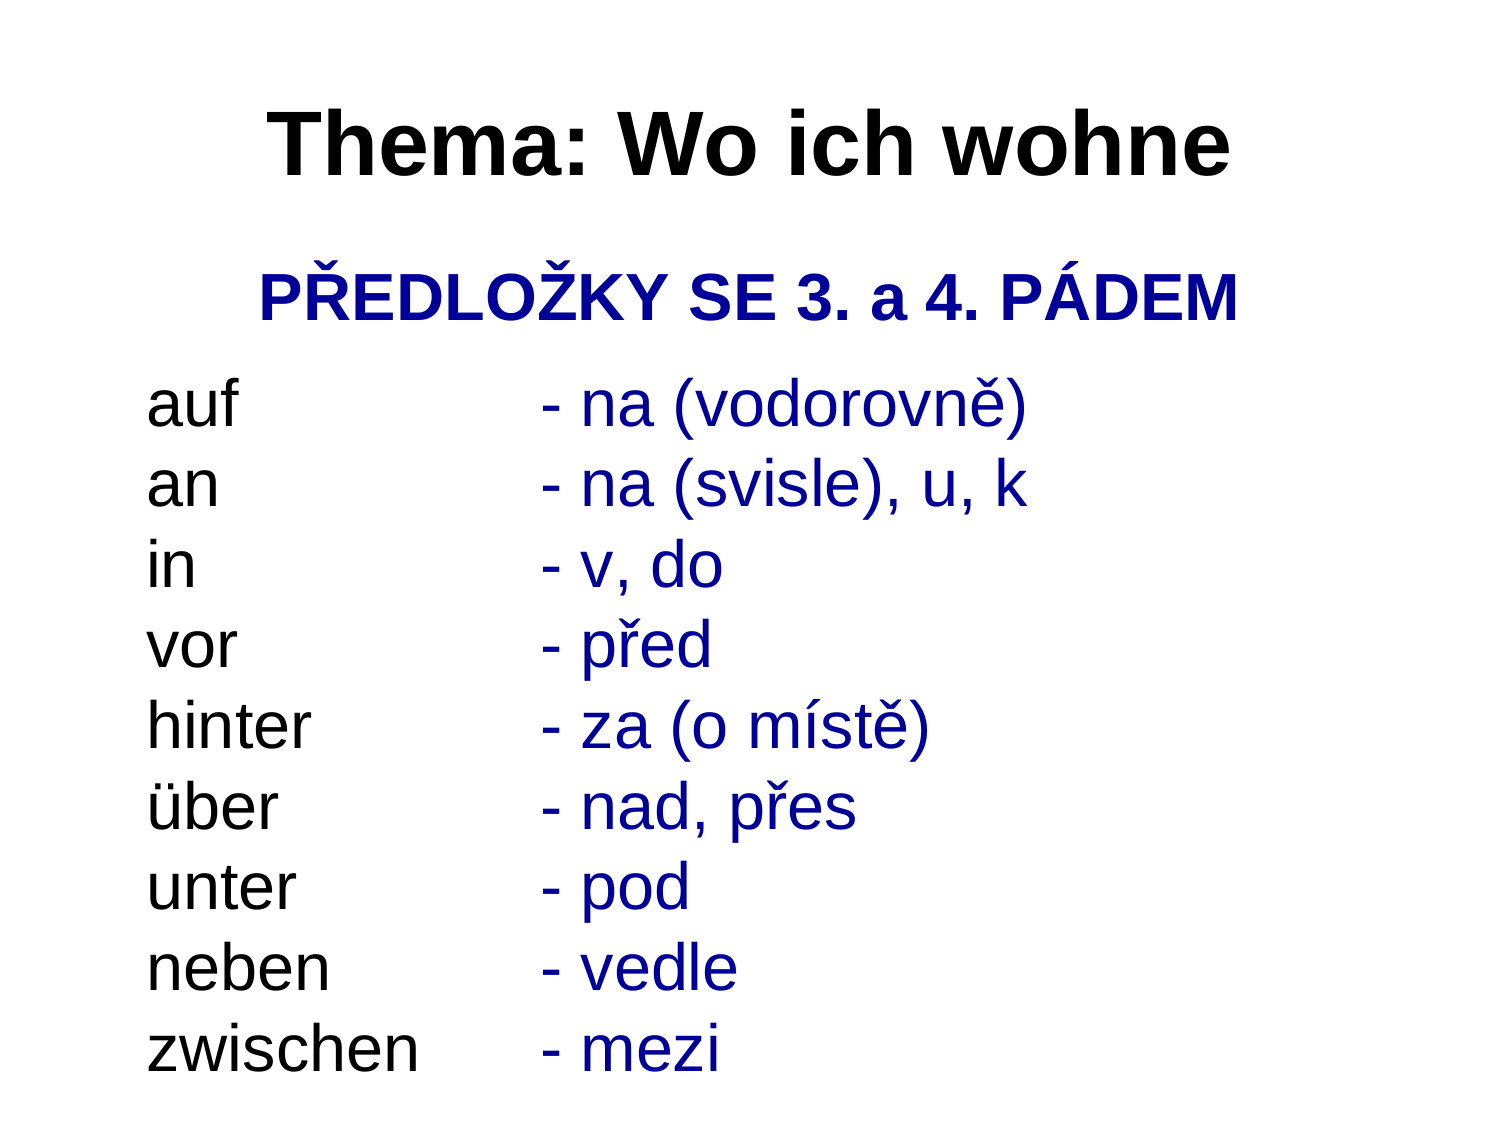

# Thema: Wo ich wohne
PŘEDLOŽKY SE 3. a 4. PÁDEM
	auf 		- na (vodorovně)
	an 			- na (svisle), u, k
	in 			- v, do
	vor 		- před
	hinter 		- za (o místě)
	über 		- nad, přes
	unter 		- pod
	neben 		- vedle
	zwischen 	- mezi